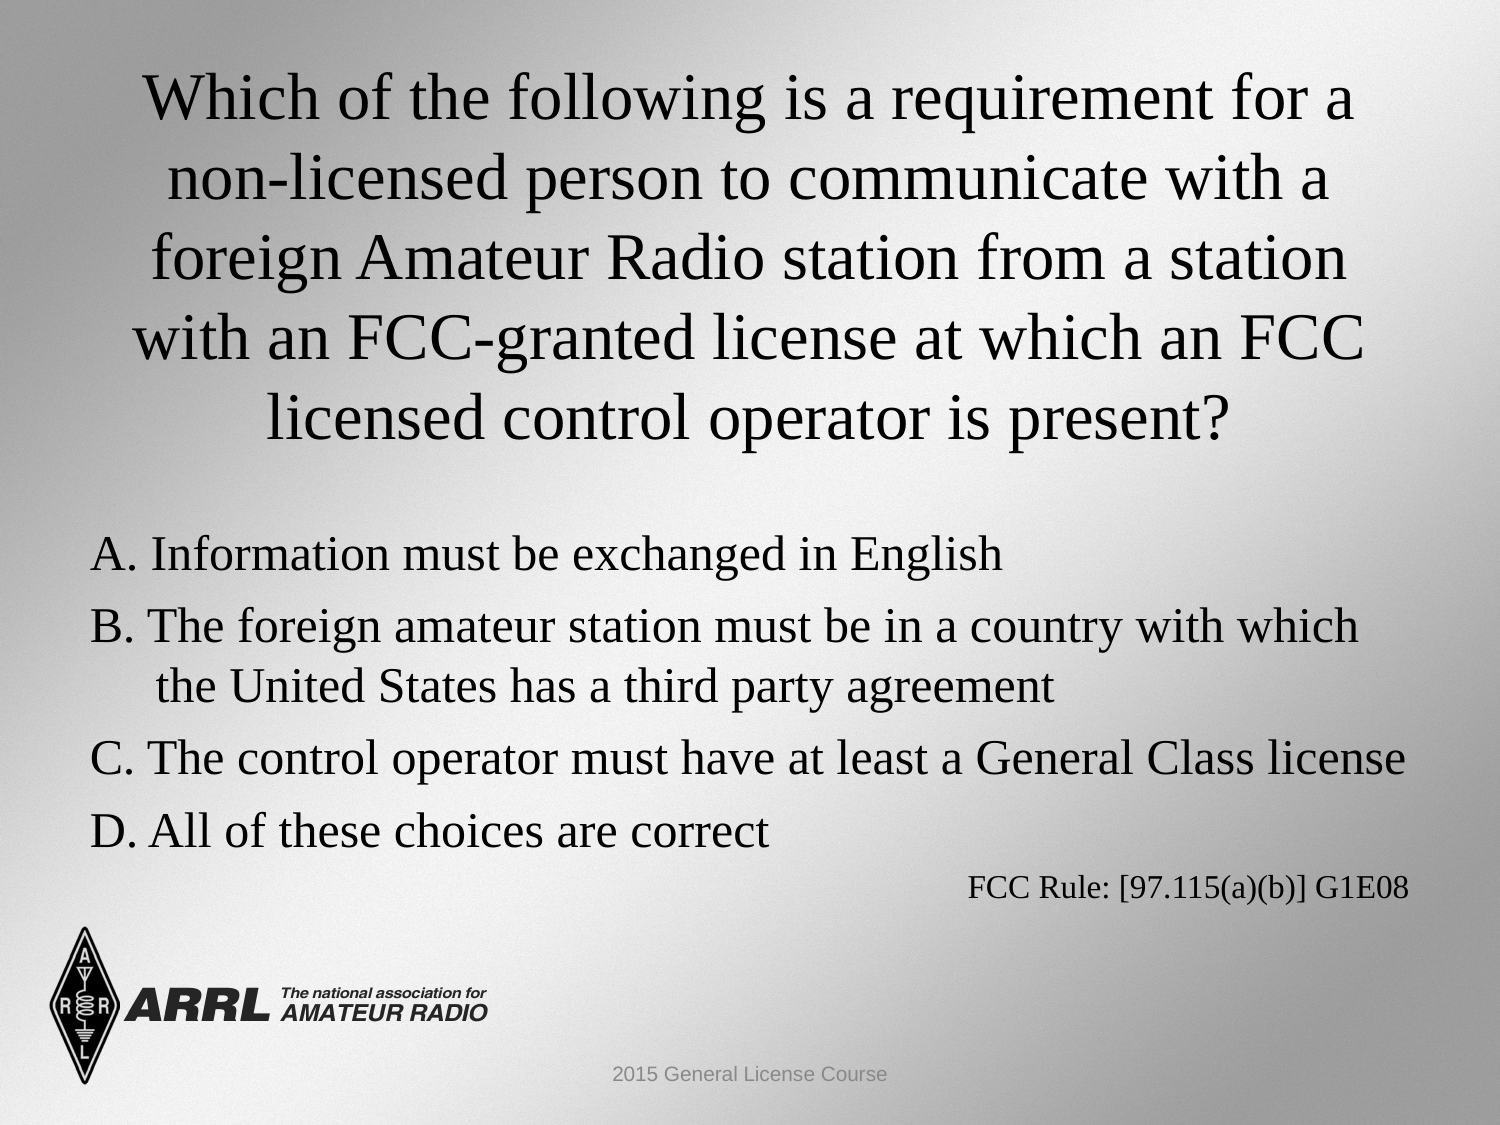

# Which of the following is a requirement for a non-licensed person to communicate with a foreign Amateur Radio station from a station with an FCC-granted license at which an FCC licensed control operator is present?
A. Information must be exchanged in English
B. The foreign amateur station must be in a country with which the United States has a third party agreement
C. The control operator must have at least a General Class license
D. All of these choices are correct
FCC Rule: [97.115(a)(b)] G1E08
2015 General License Course